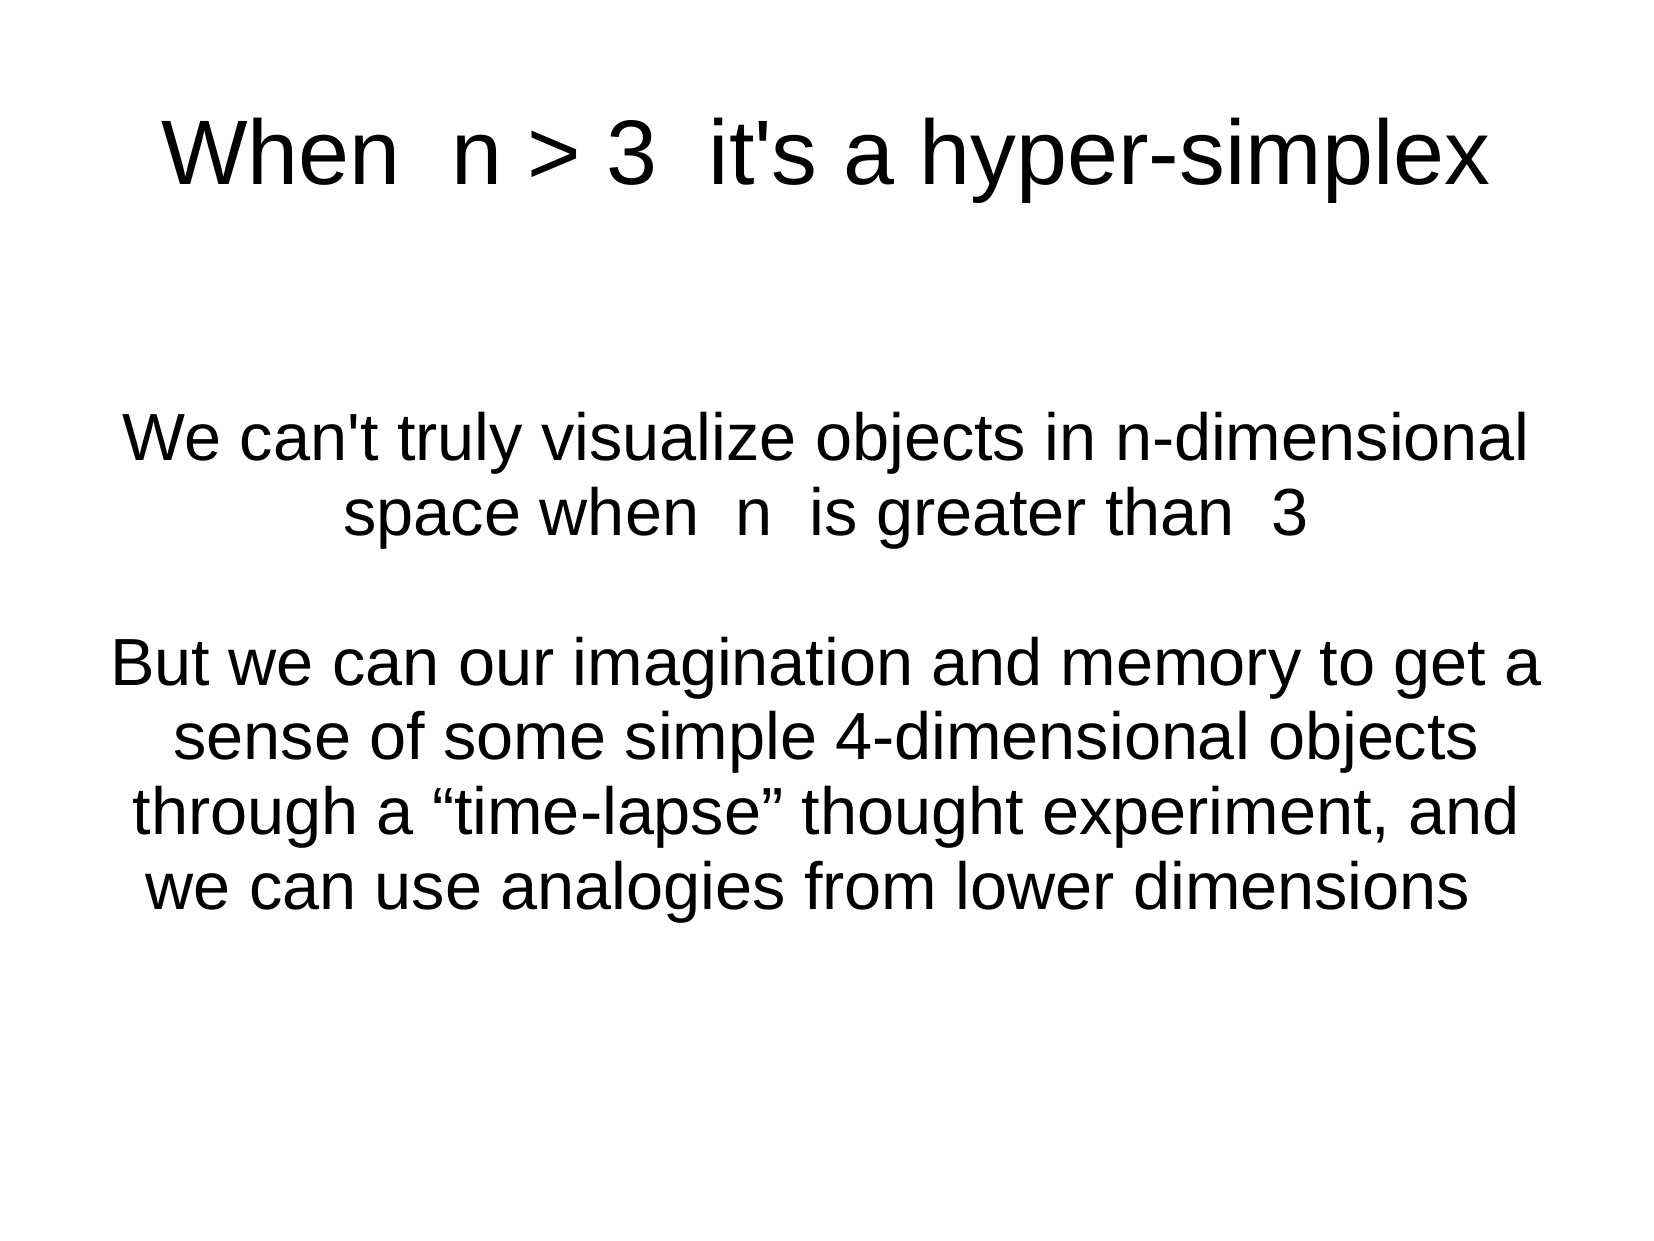

# When n > 3 it's a hyper-simplex
We can't truly visualize objects in n-dimensional space when n is greater than 3
But we can our imagination and memory to get a sense of some simple 4-dimensional objects through a “time-lapse” thought experiment, and we can use analogies from lower dimensions